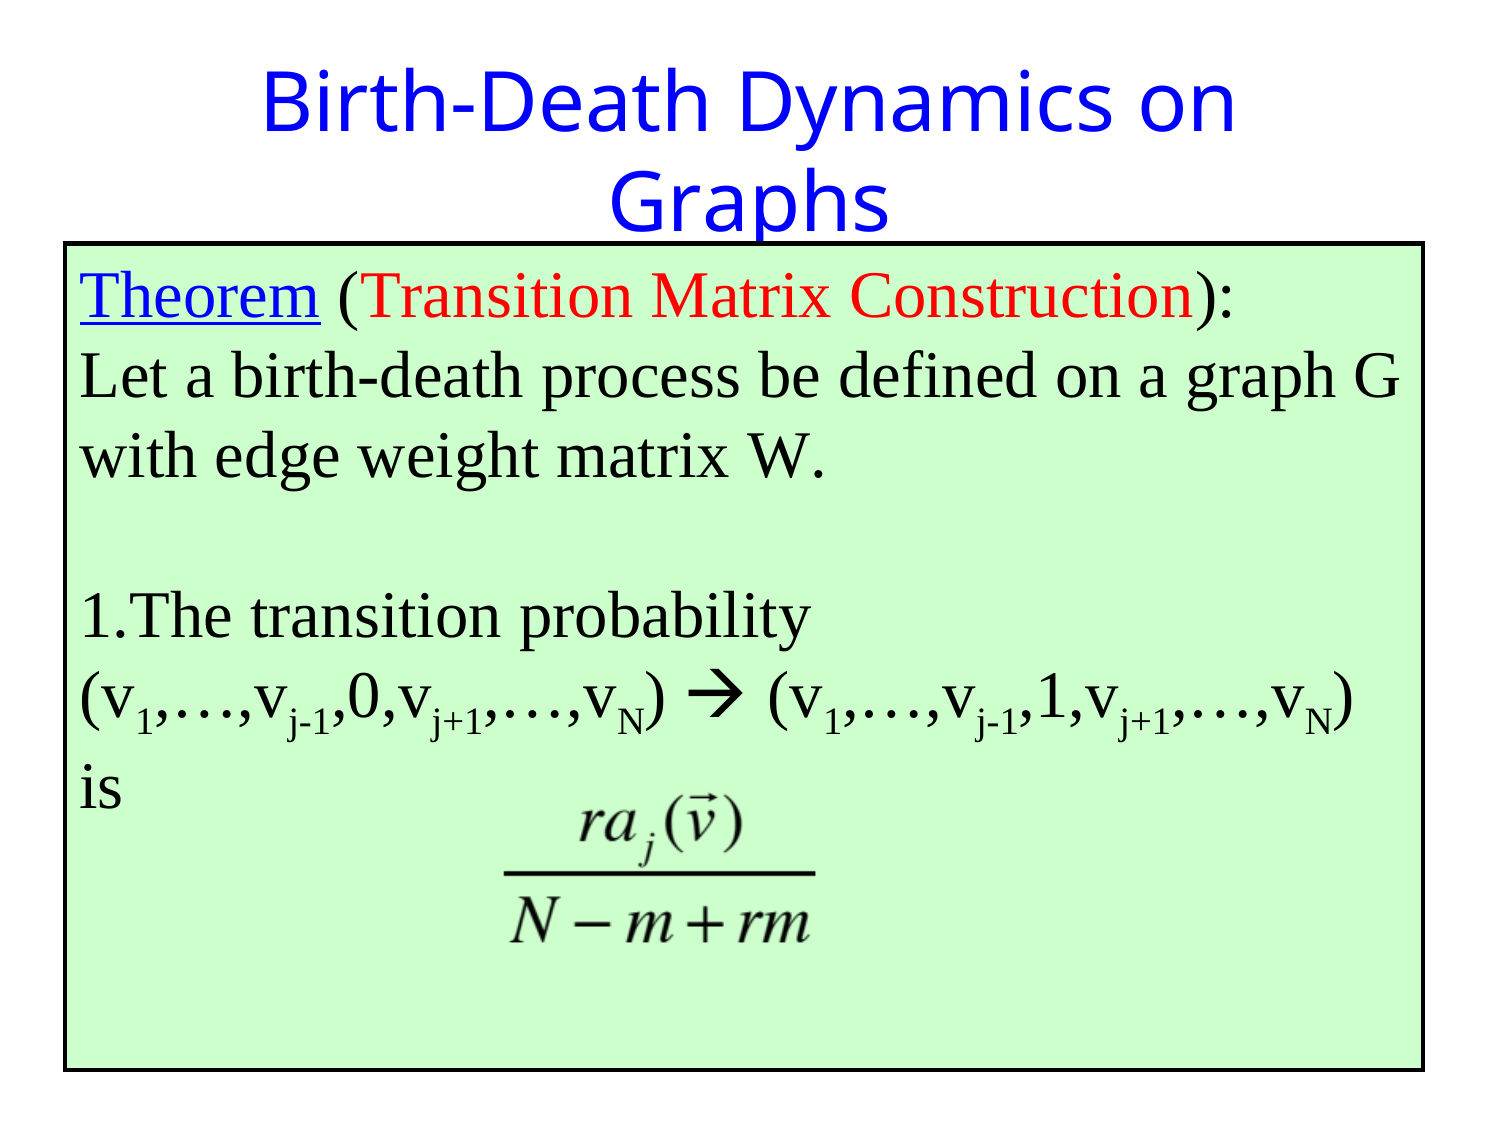

# Birth-Death Dynamics on Graphs
Theorem (Transition Matrix Construction):
Let a birth-death process be defined on a graph G with edge weight matrix W.
The transition probability
(v1,…,vj-1,0,vj+1,…,vN)  (v1,…,vj-1,1,vj+1,…,vN) is